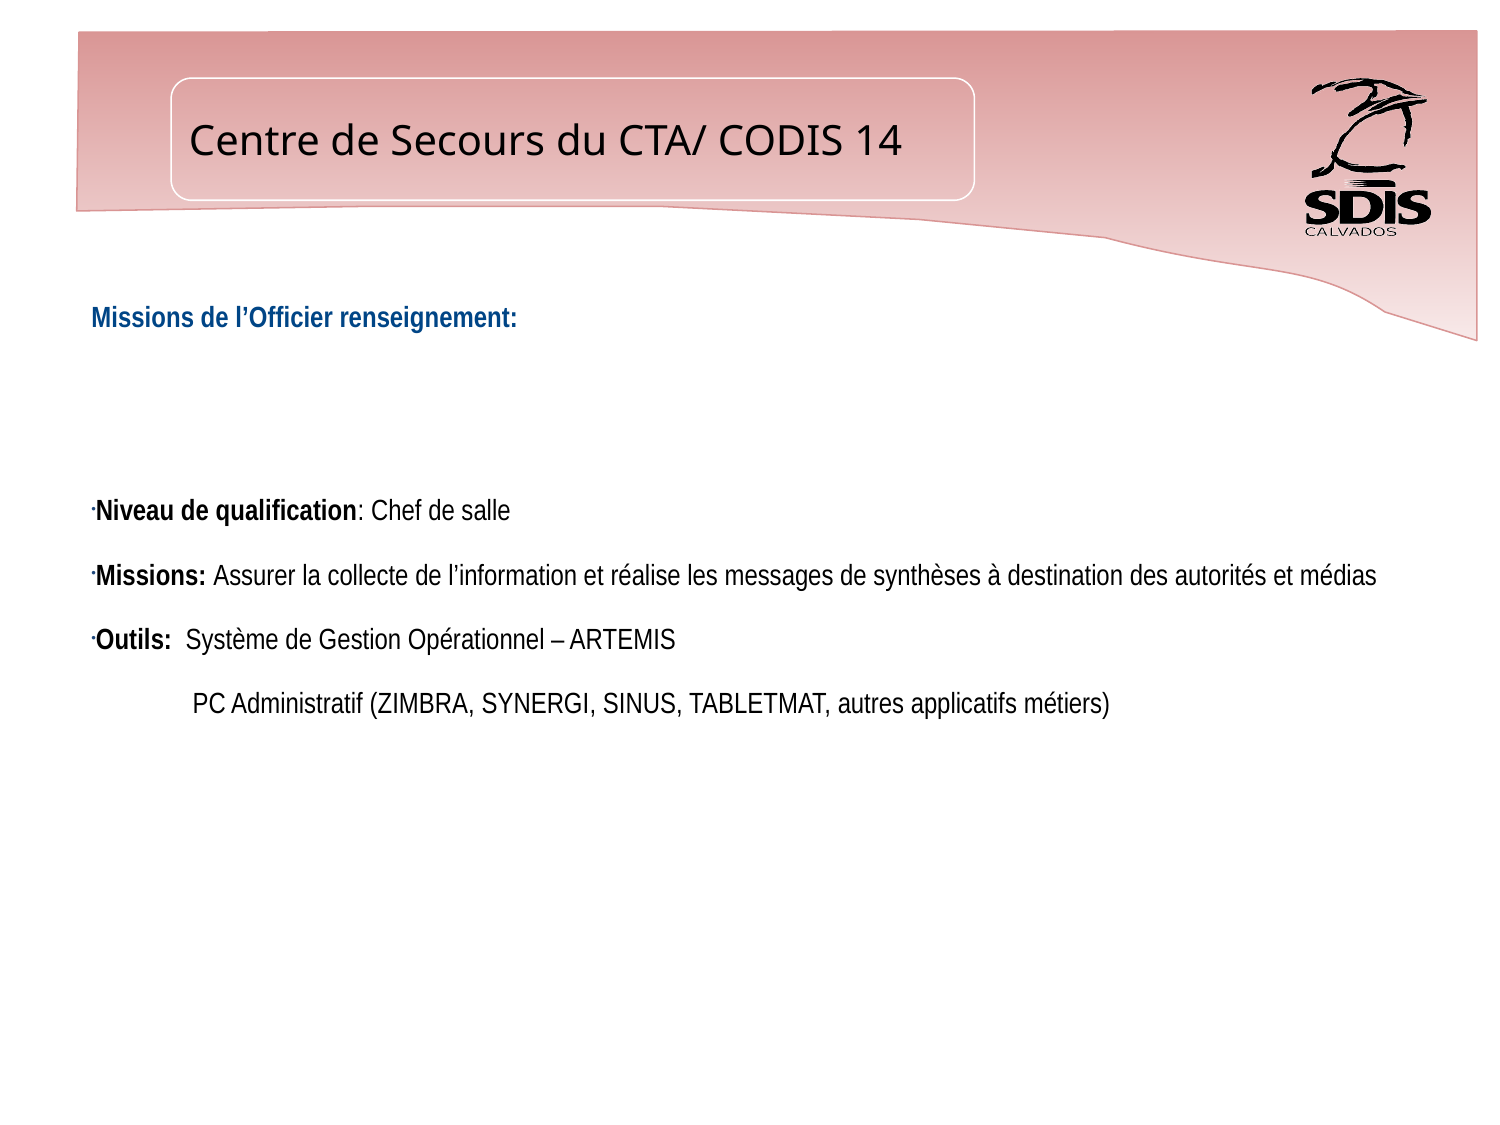

Centre de Secours du CTA/ CODIS 14
# Missions de l’Officier renseignement:
Niveau de qualification: Chef de salle
Missions: Assurer la collecte de l’information et réalise les messages de synthèses à destination des autorités et médias
Outils: Système de Gestion Opérationnel – ARTEMIS
 PC Administratif (ZIMBRA, SYNERGI, SINUS, TABLETMAT, autres applicatifs métiers)